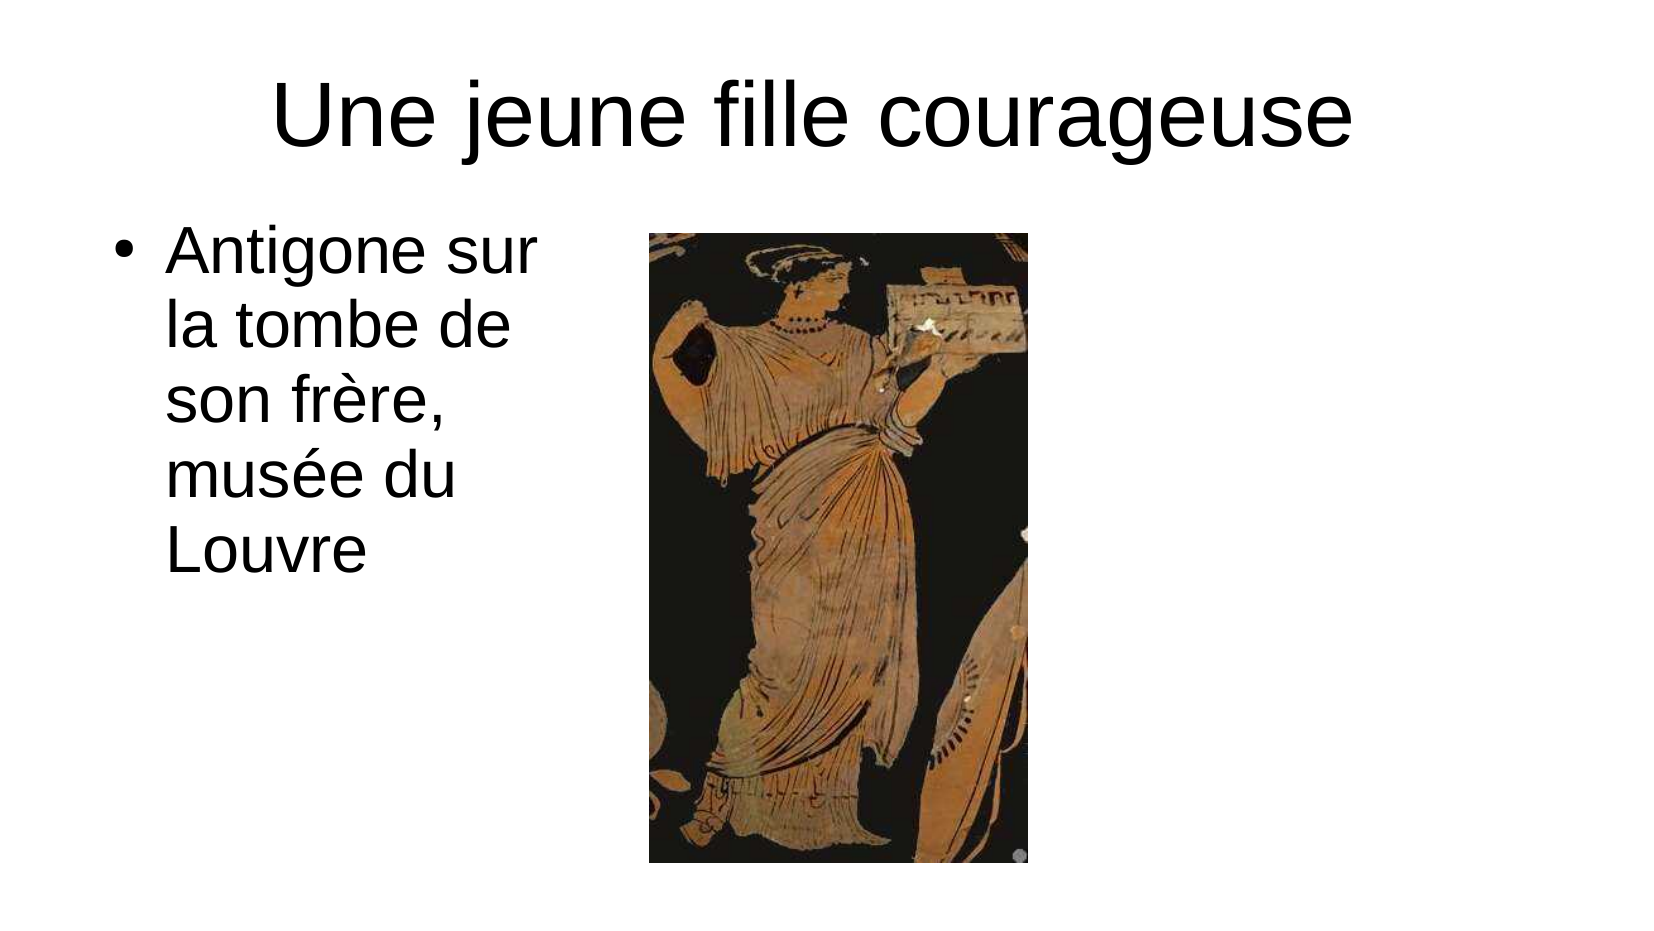

# Une jeune fille courageuse
Antigone sur la tombe de son frère, musée du Louvre